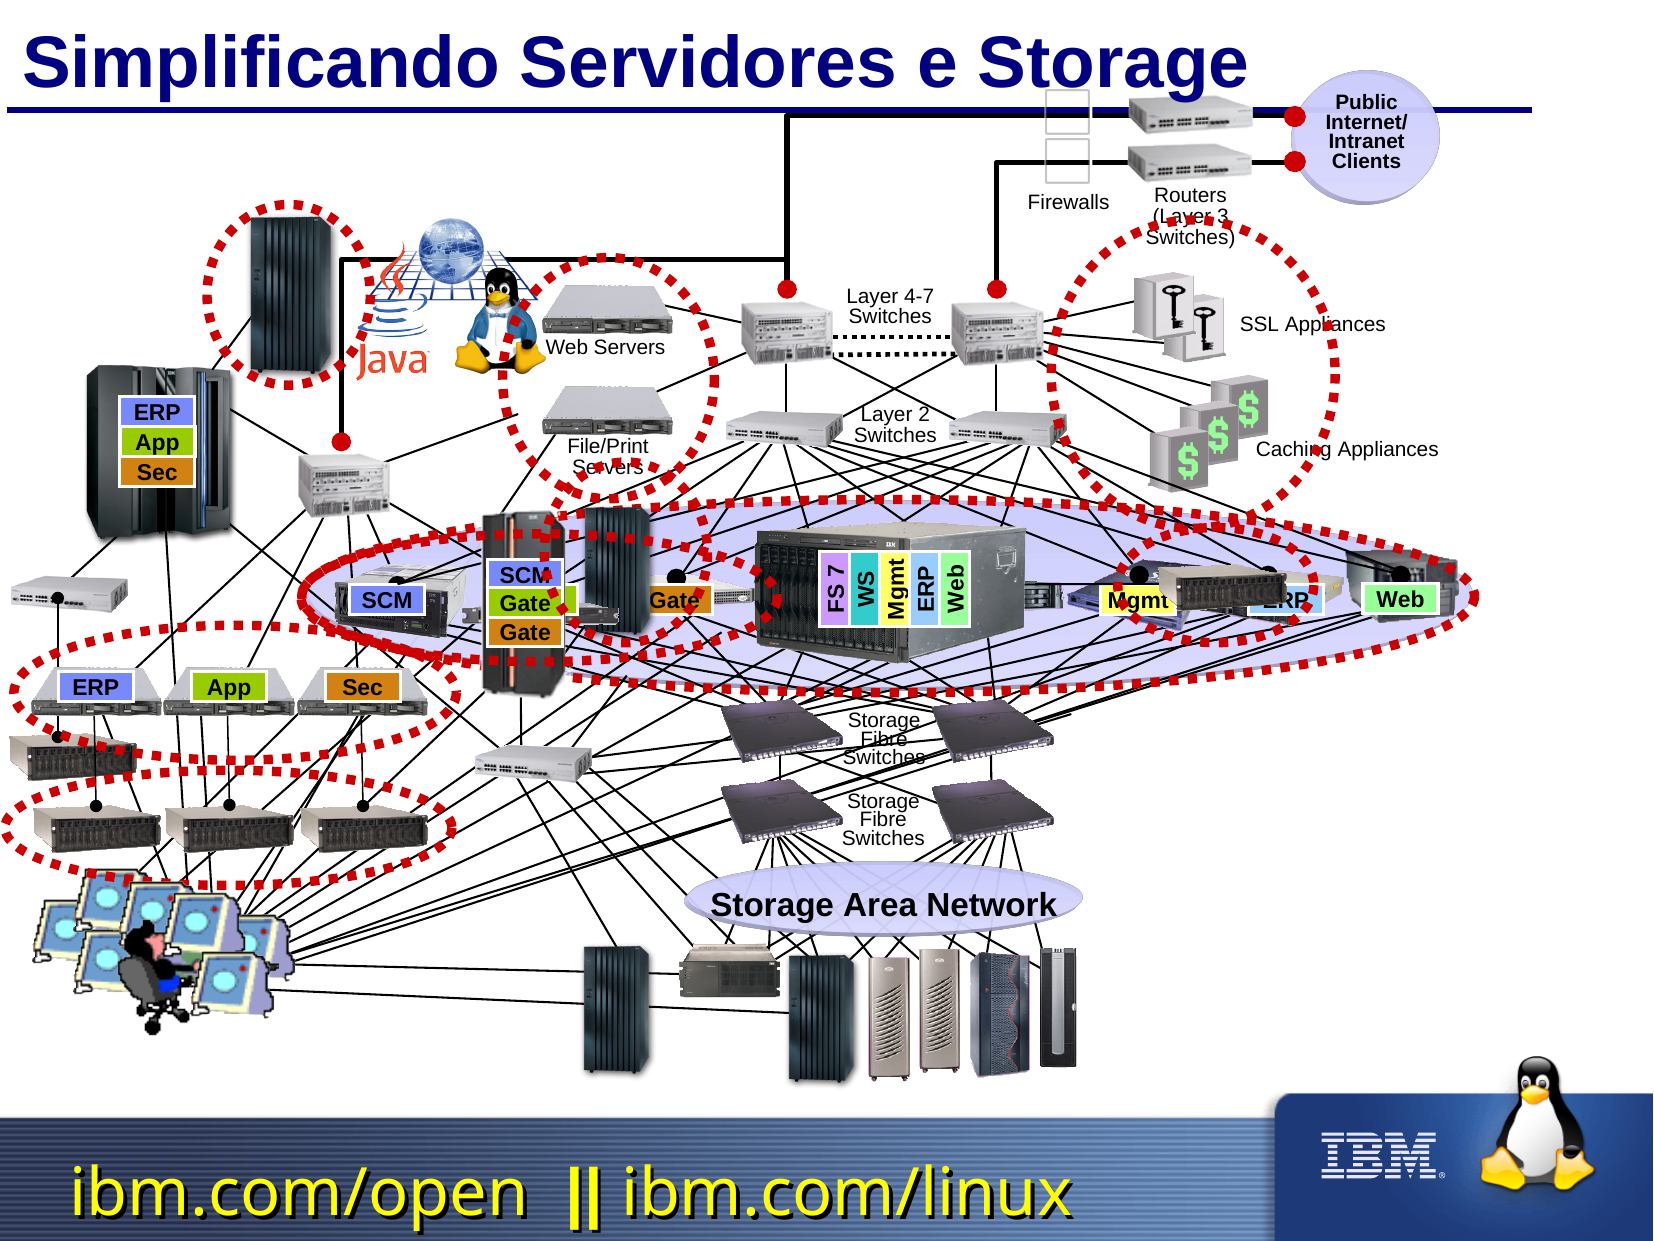

Simplificando Servidores e Storage
Public Internet/
Intranet Clients
Routers (Layer 3 Switches)
Firewalls
SSL Appliances
Web Servers
Layer 4-7 Switches
Caching Appliances
File/Print Servers
ERP
App
Sec
Layer 2 Switches
Web
FS 7
WS
Mgmt
ERP
Web
Mgmt
SCM
Gate
Gate
SCM
FS
WS
ERP
Gate
Gate
ERP
App
Sec
Storage Fibre Switches
Storage Fibre Switches
Storage Area Network